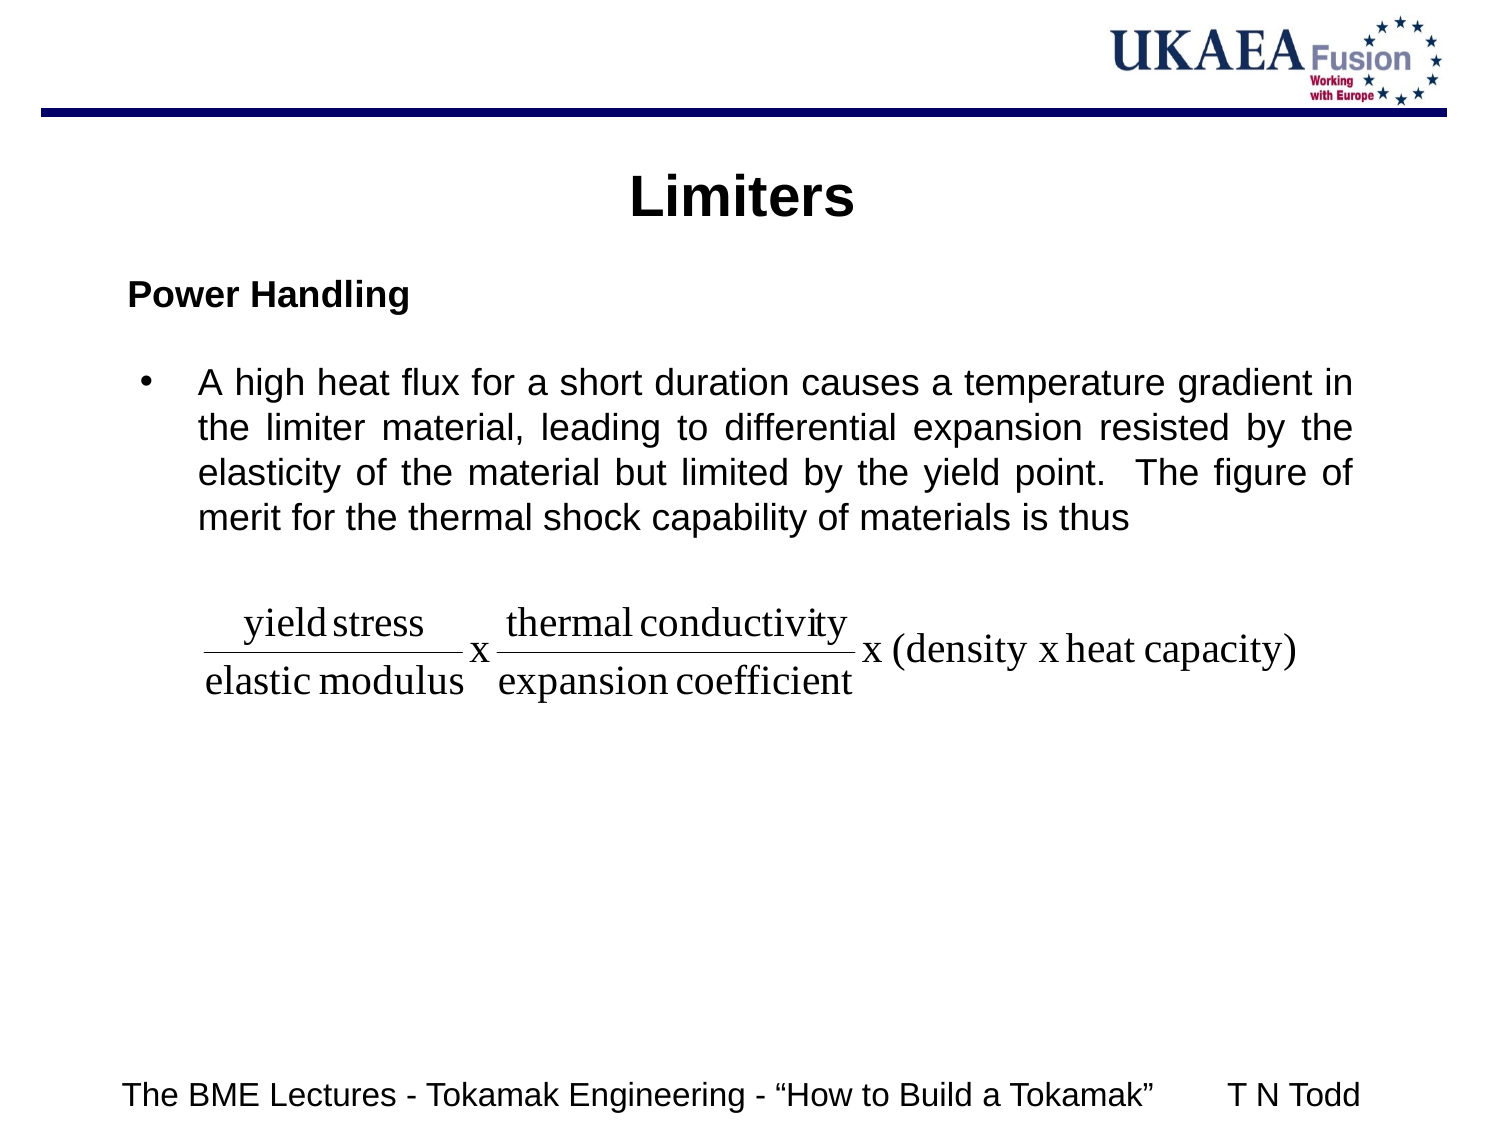

Limiters
Power Handling
A high heat flux for a short duration causes a temperature gradient in the limiter material, leading to differential expansion resisted by the elasticity of the material but limited by the yield point. The figure of merit for the thermal shock capability of materials is thus